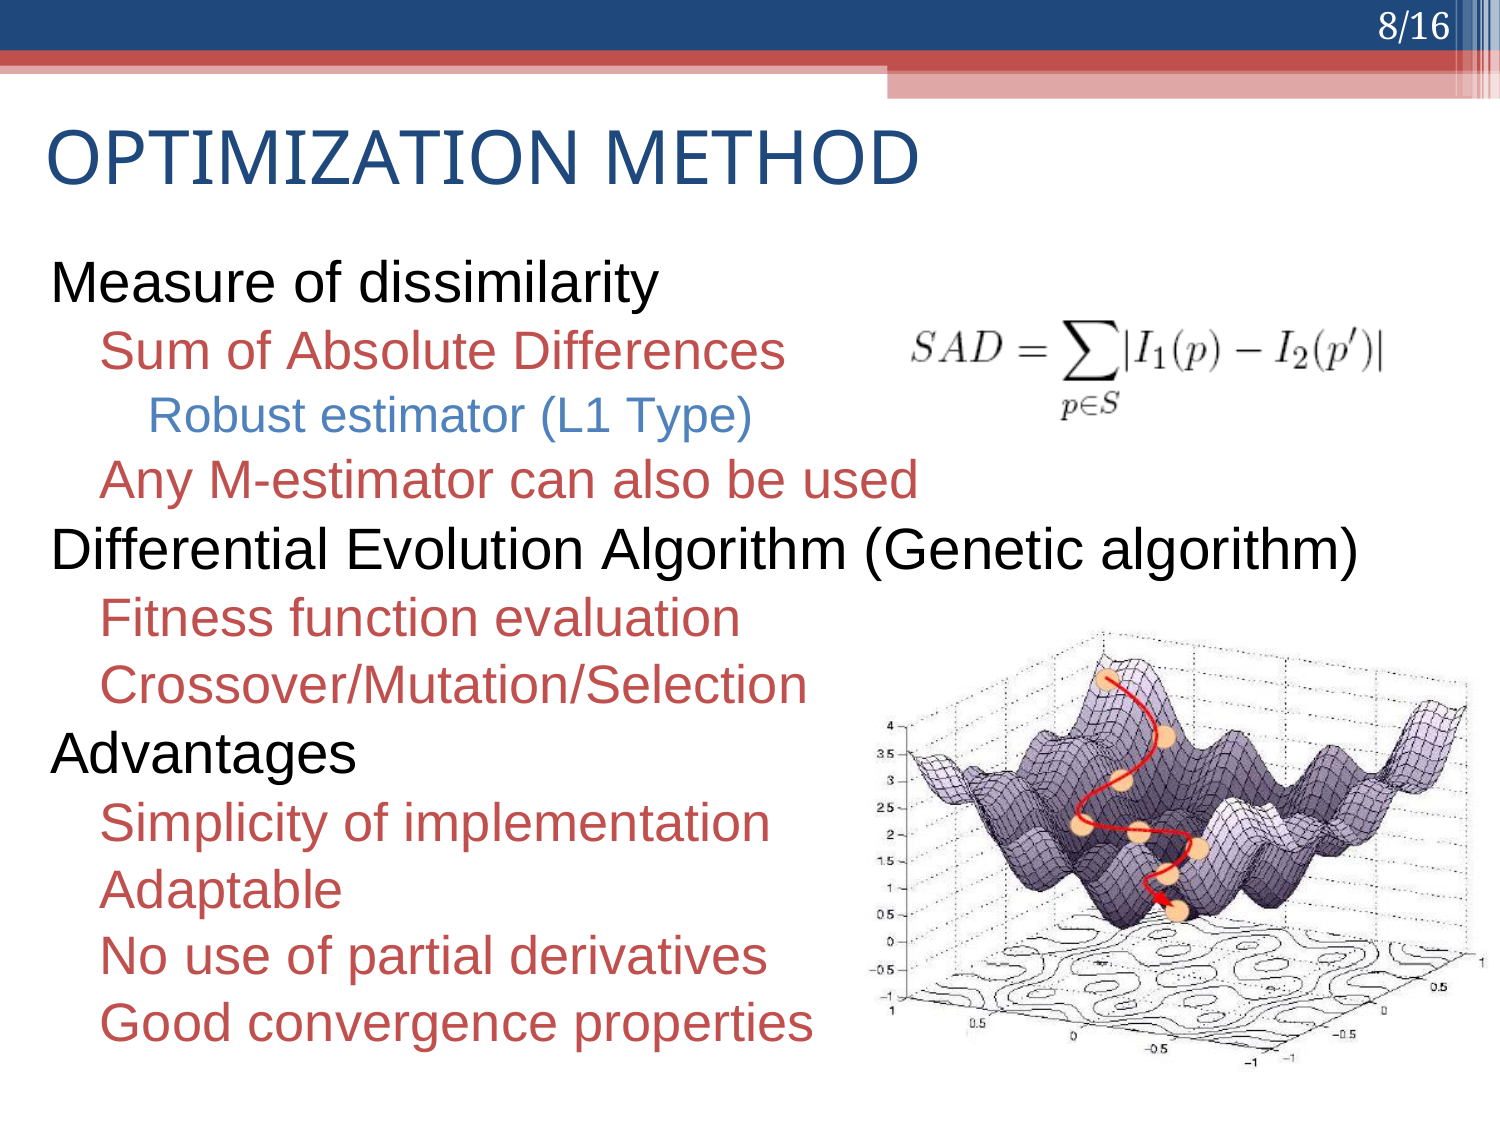

# OPTIMIZATION METHOD
Measure of dissimilarity
Sum of Absolute Differences
Robust estimator (L1 Type)
Any M-estimator can also be used
Differential Evolution Algorithm (Genetic algorithm)
Fitness function evaluation
Crossover/Mutation/Selection
Advantages
Simplicity of implementation
Adaptable
No use of partial derivatives
Good convergence properties